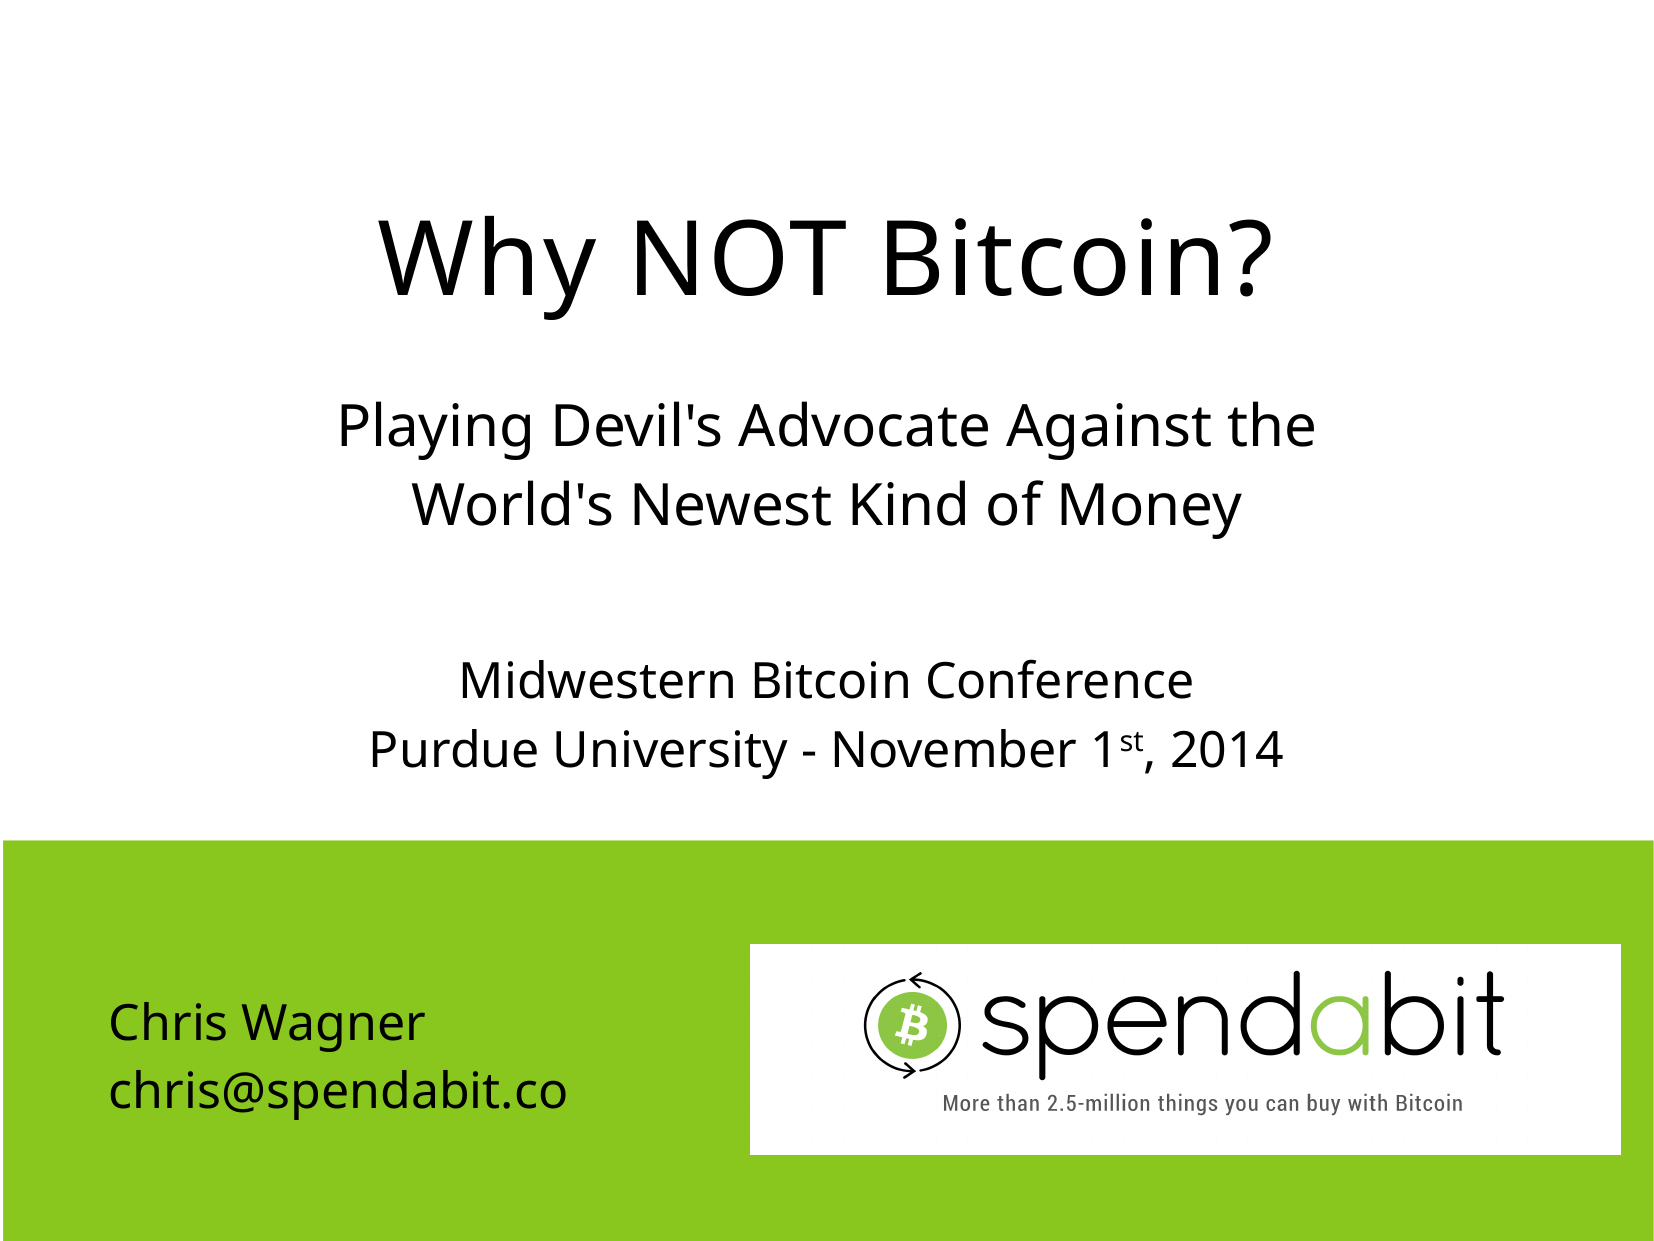

# Why NOT Bitcoin?
Playing Devil's Advocate Against the
World's Newest Kind of Money
Midwestern Bitcoin Conference
Purdue University - November 1st, 2014
 Chris Wagner
 chris@spendabit.co